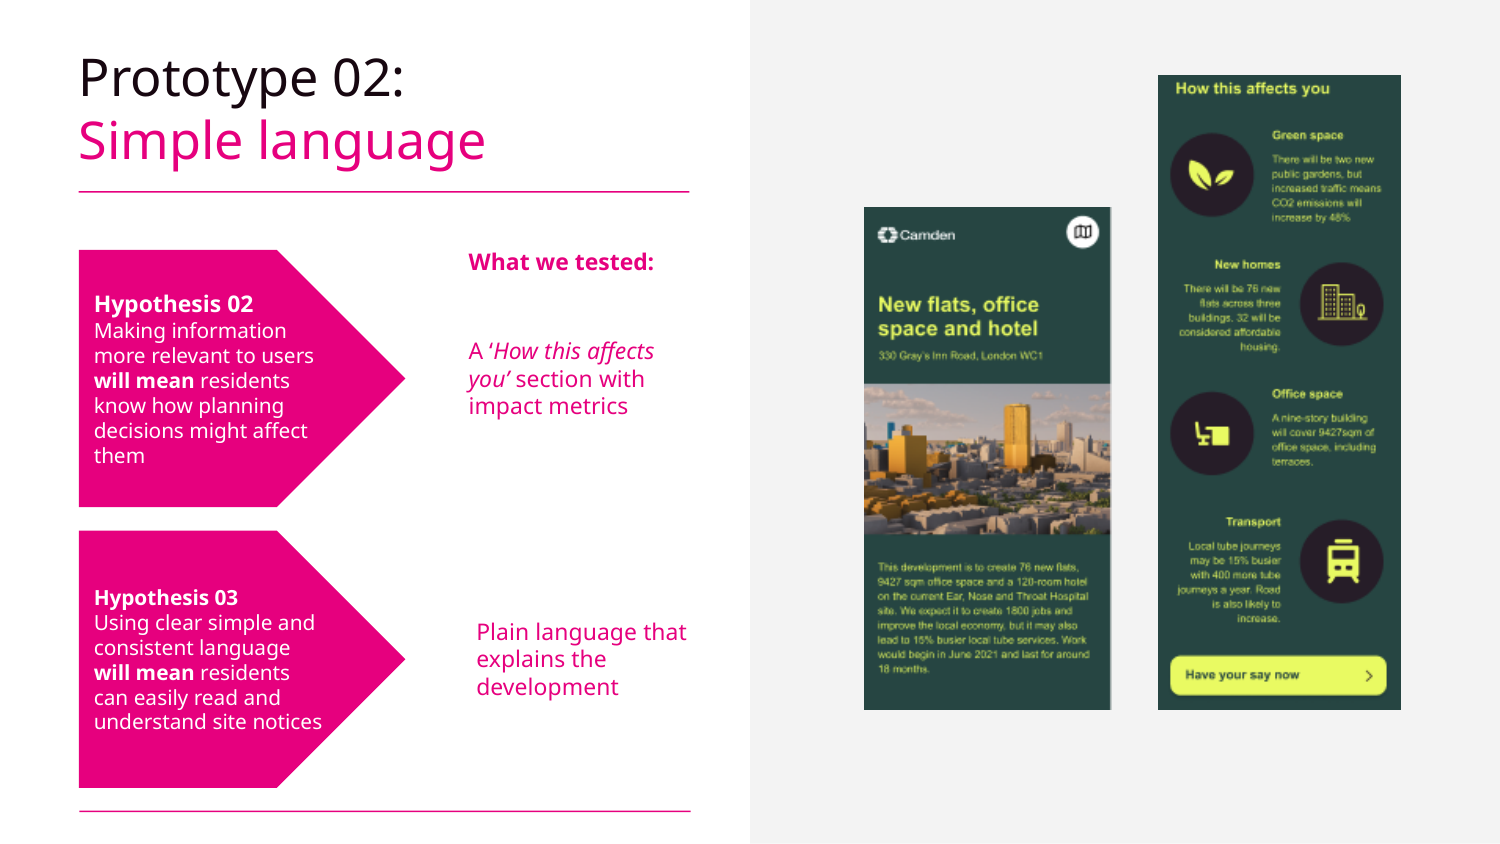

Prototype 02:
Simple language
What we tested:
Hypothesis 02 Making information more relevant to users will mean residents know how planning decisions might affect them
A ‘How this affects you’ section with impact metrics
Hypothesis 03 Using clear simple and consistent language will mean residents can easily read and understand site notices
Plain language that explains the development